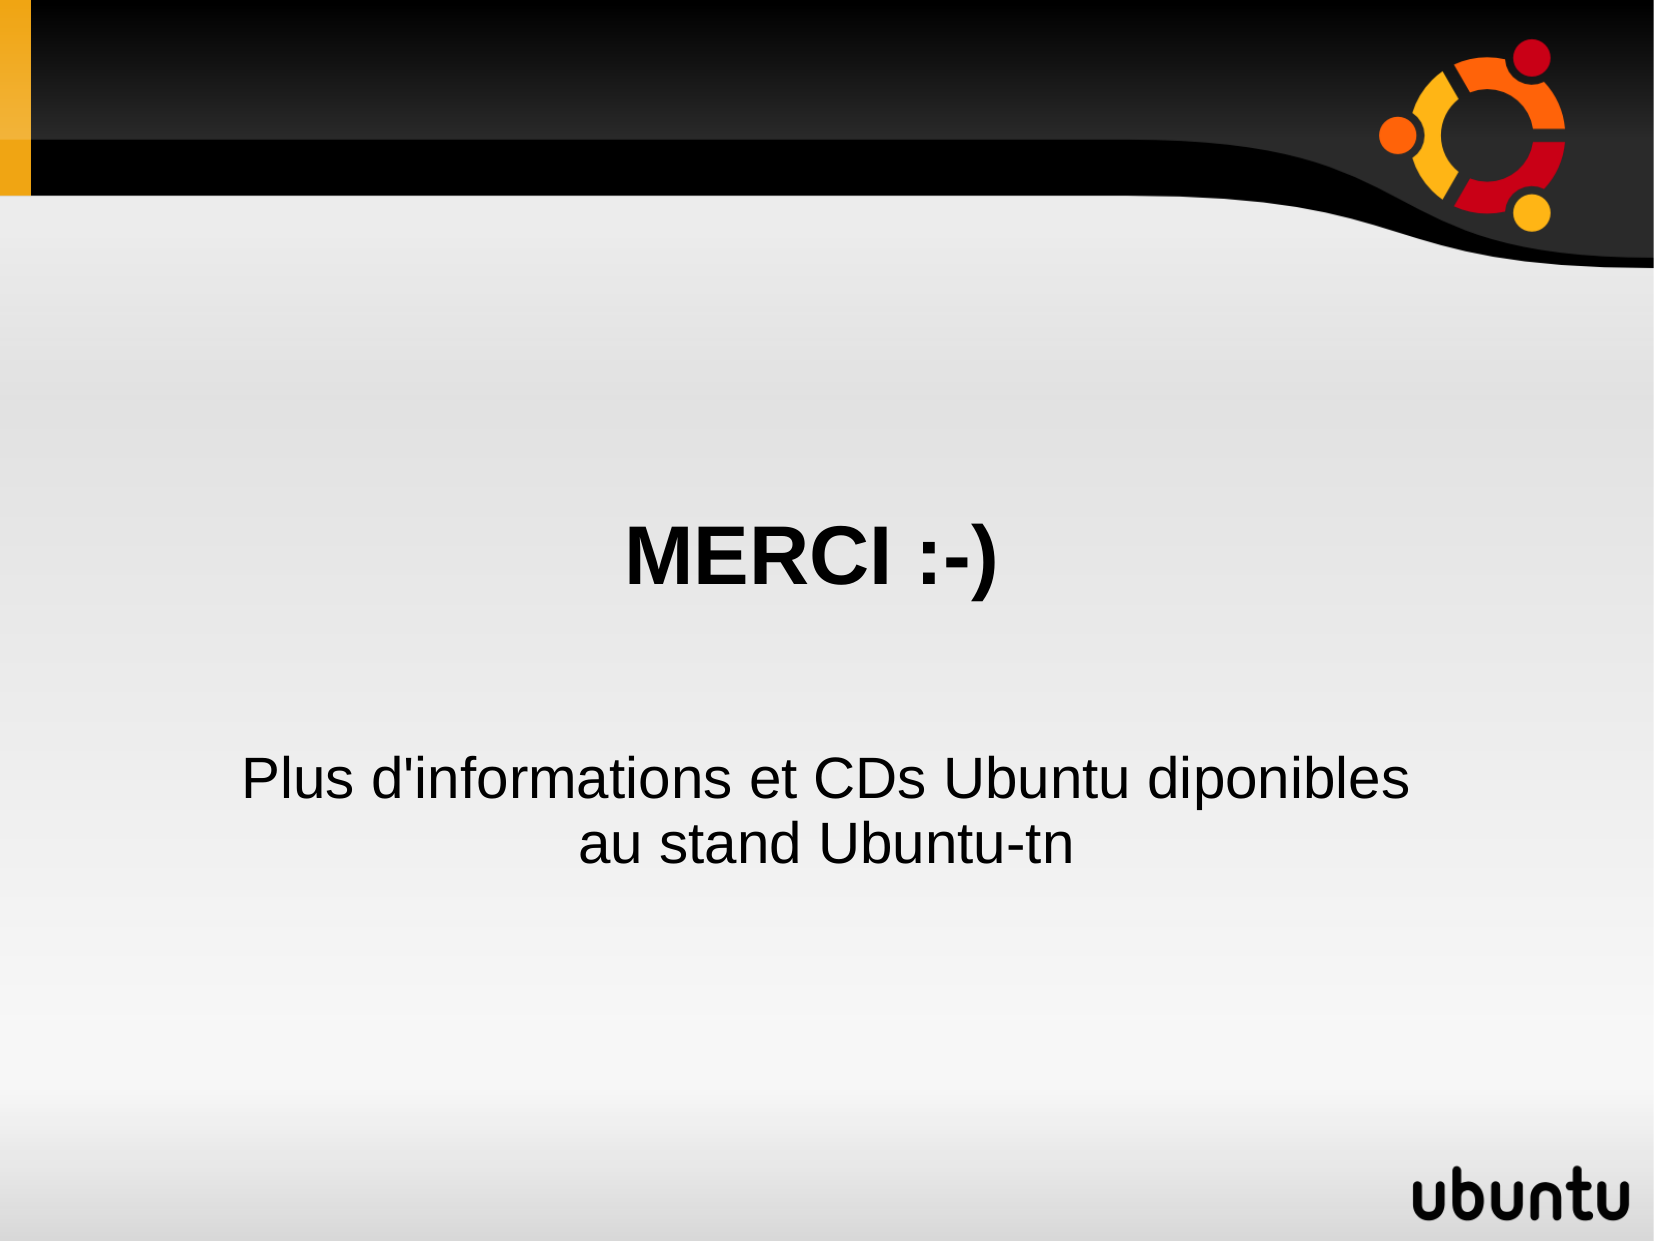

#
MERCI :-)
Plus d'informations et CDs Ubuntu diponibles au stand Ubuntu-tn